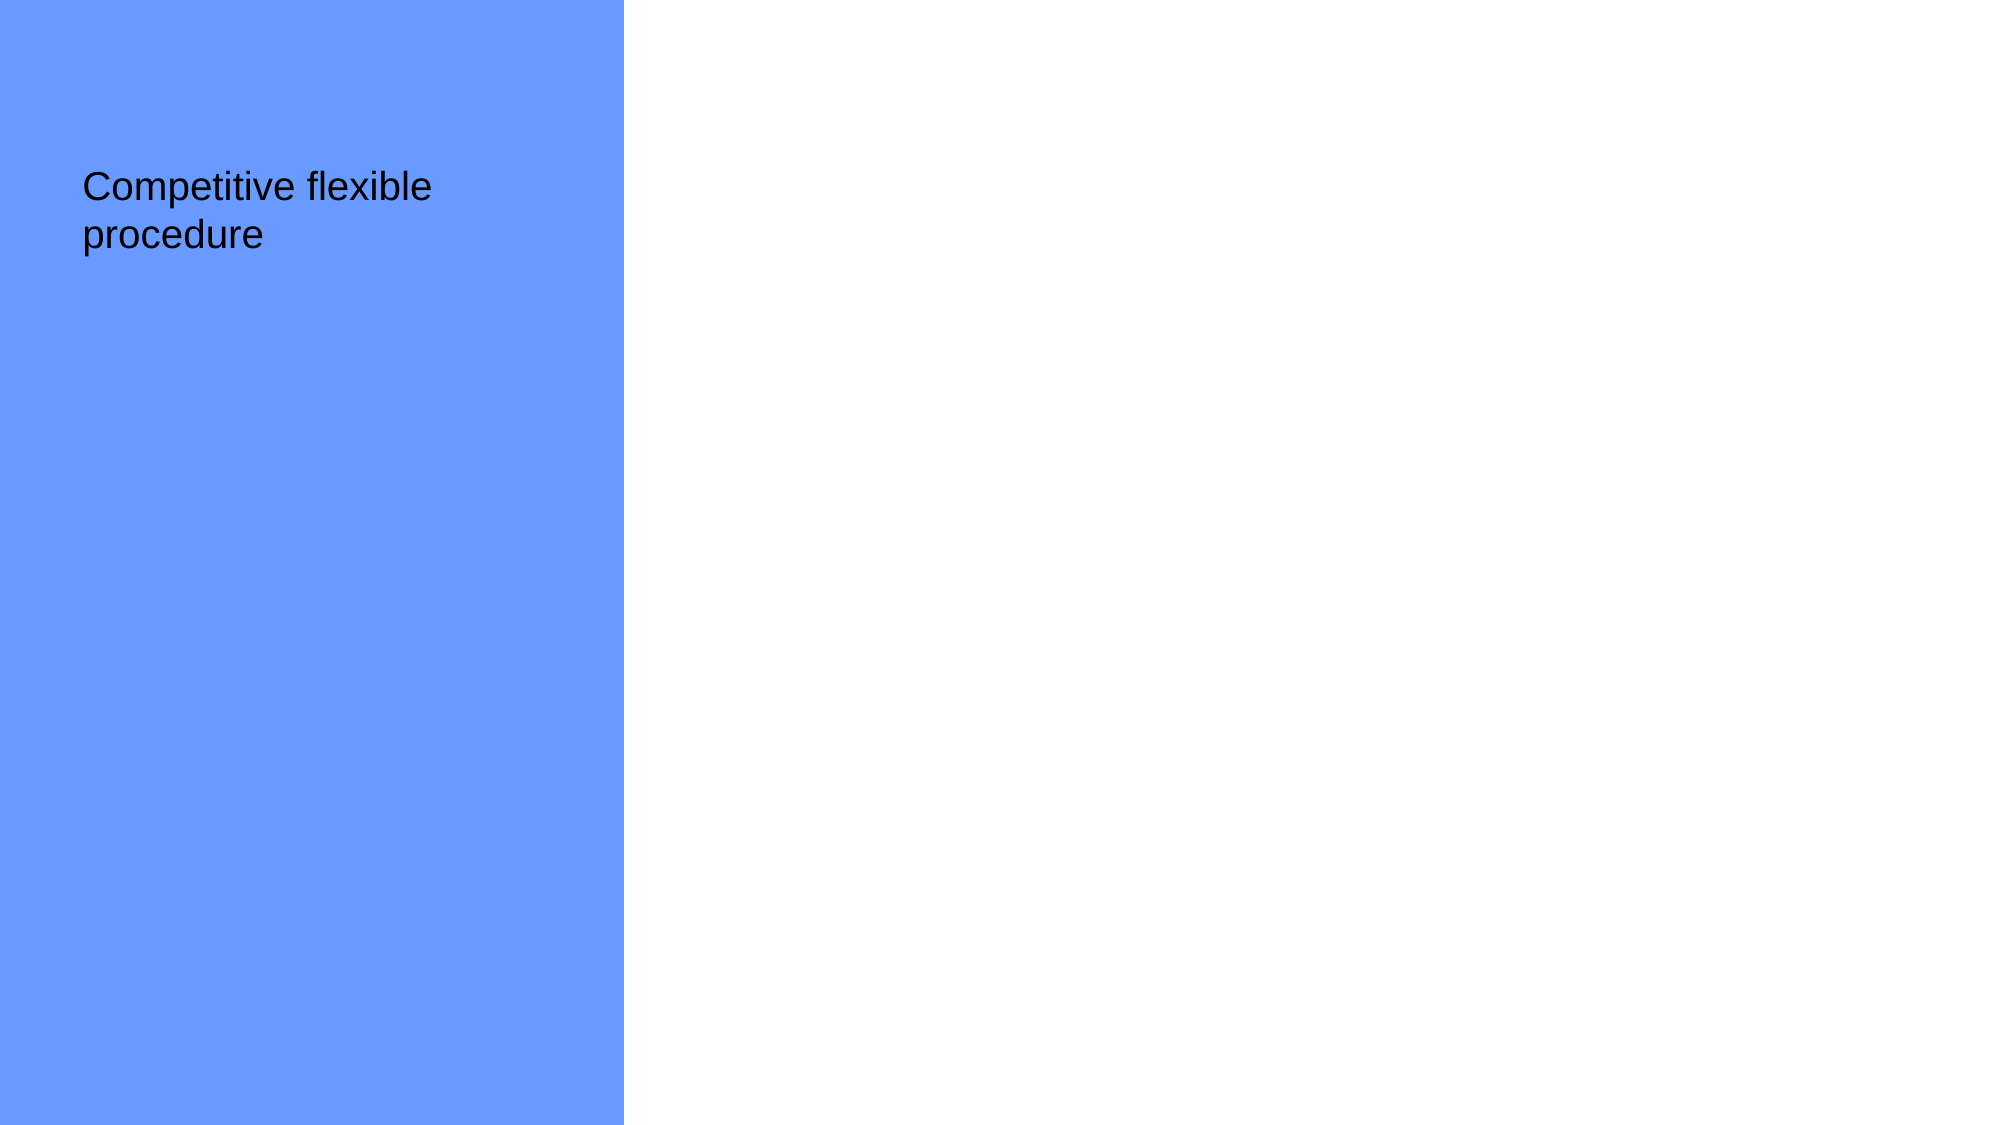

Competitive flexible procedure
Provides customers with greater freedom to design and run a procurement process that best fits their organisational objectives, specific requirements, and the nature of the market.
1
Opportunity to include additional stages (Supplementary Processes) at the ITT and call-off stages.
2
Refine the award criteria as the process develops and understanding improves, before a final assessment to establish the Most Advantageous Tender.
3